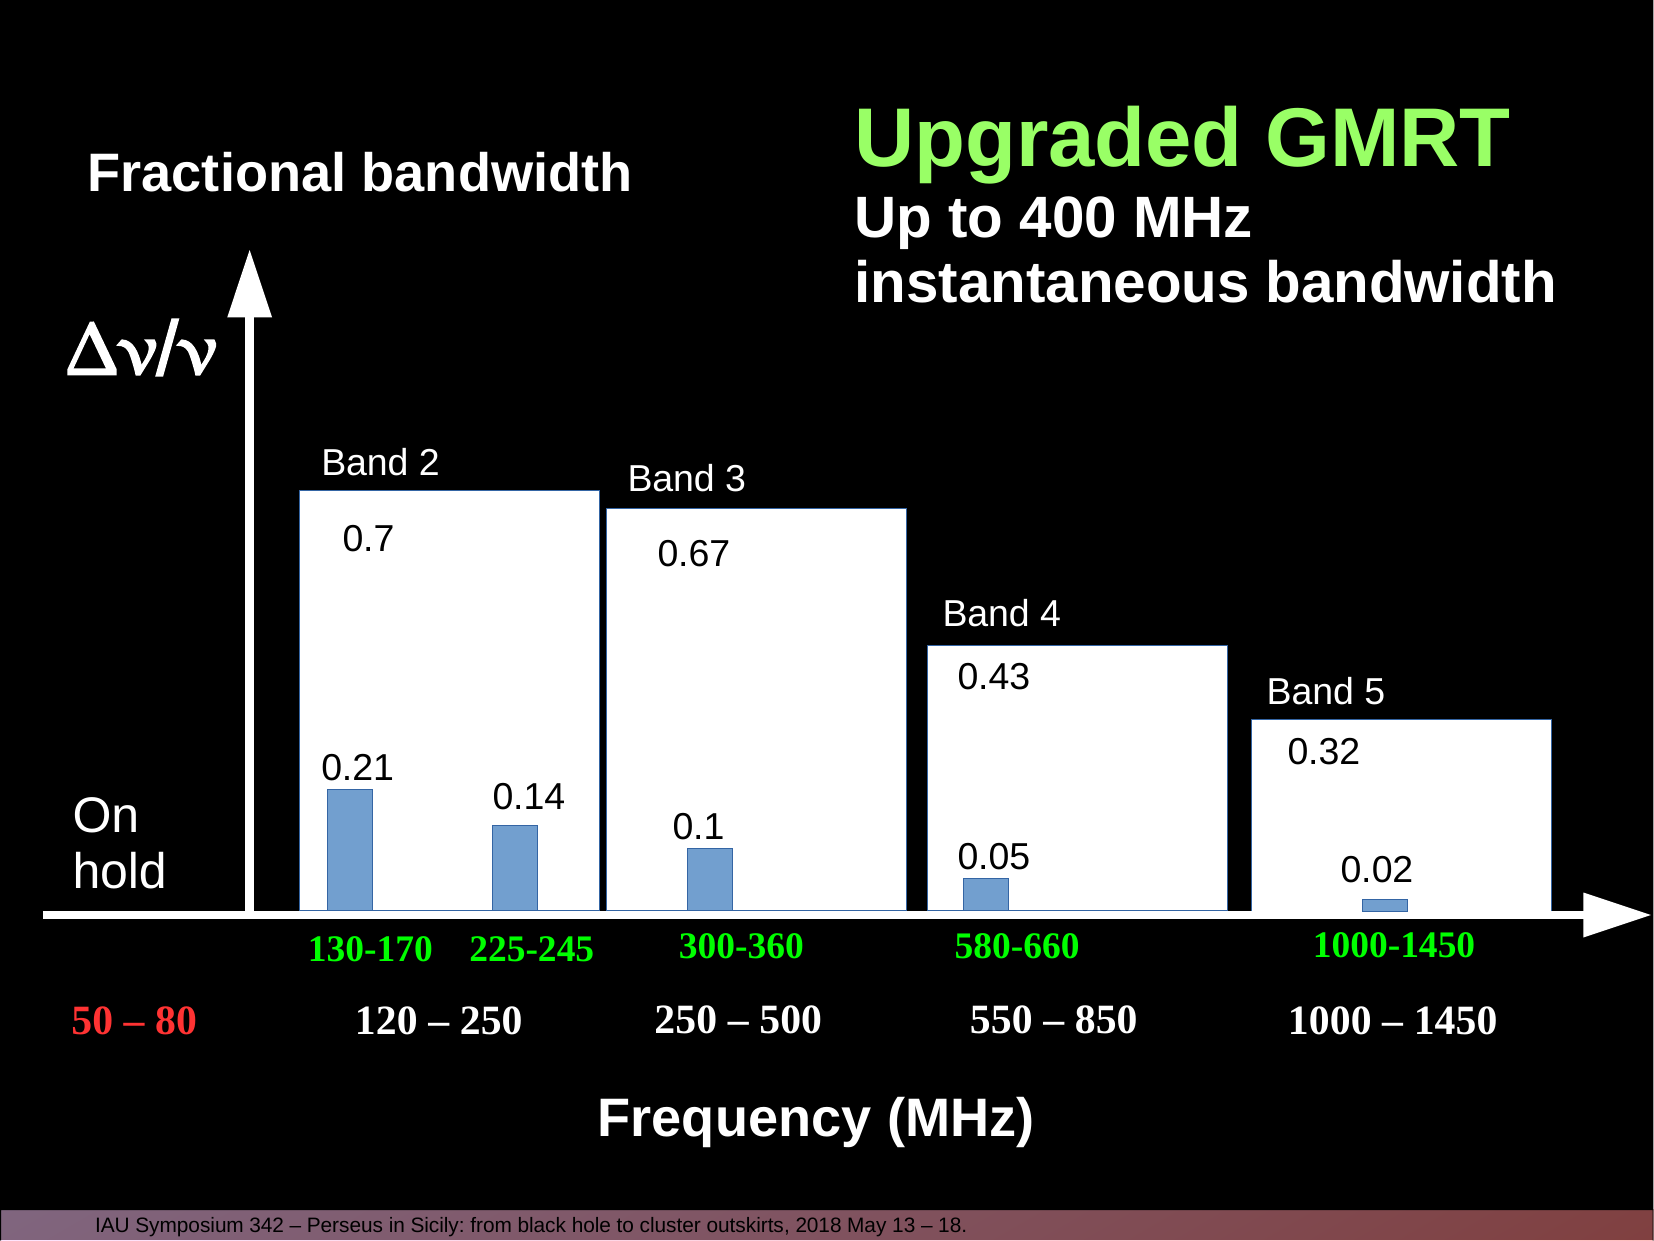

Upgraded GMRT
Up to 400 MHz instantaneous bandwidth
Fractional bandwidth
/
Band 2
Band 3
Band 4
Band 5
0.7
0.67
0.43
0.32
0.21
0.14
On hold
250 – 500
550 – 850
50 – 80
120 – 250
1000 – 1450
0.1
0.05
0.02
1000-1450
300-360
580-660
130-170
225-245
Frequency (MHz)